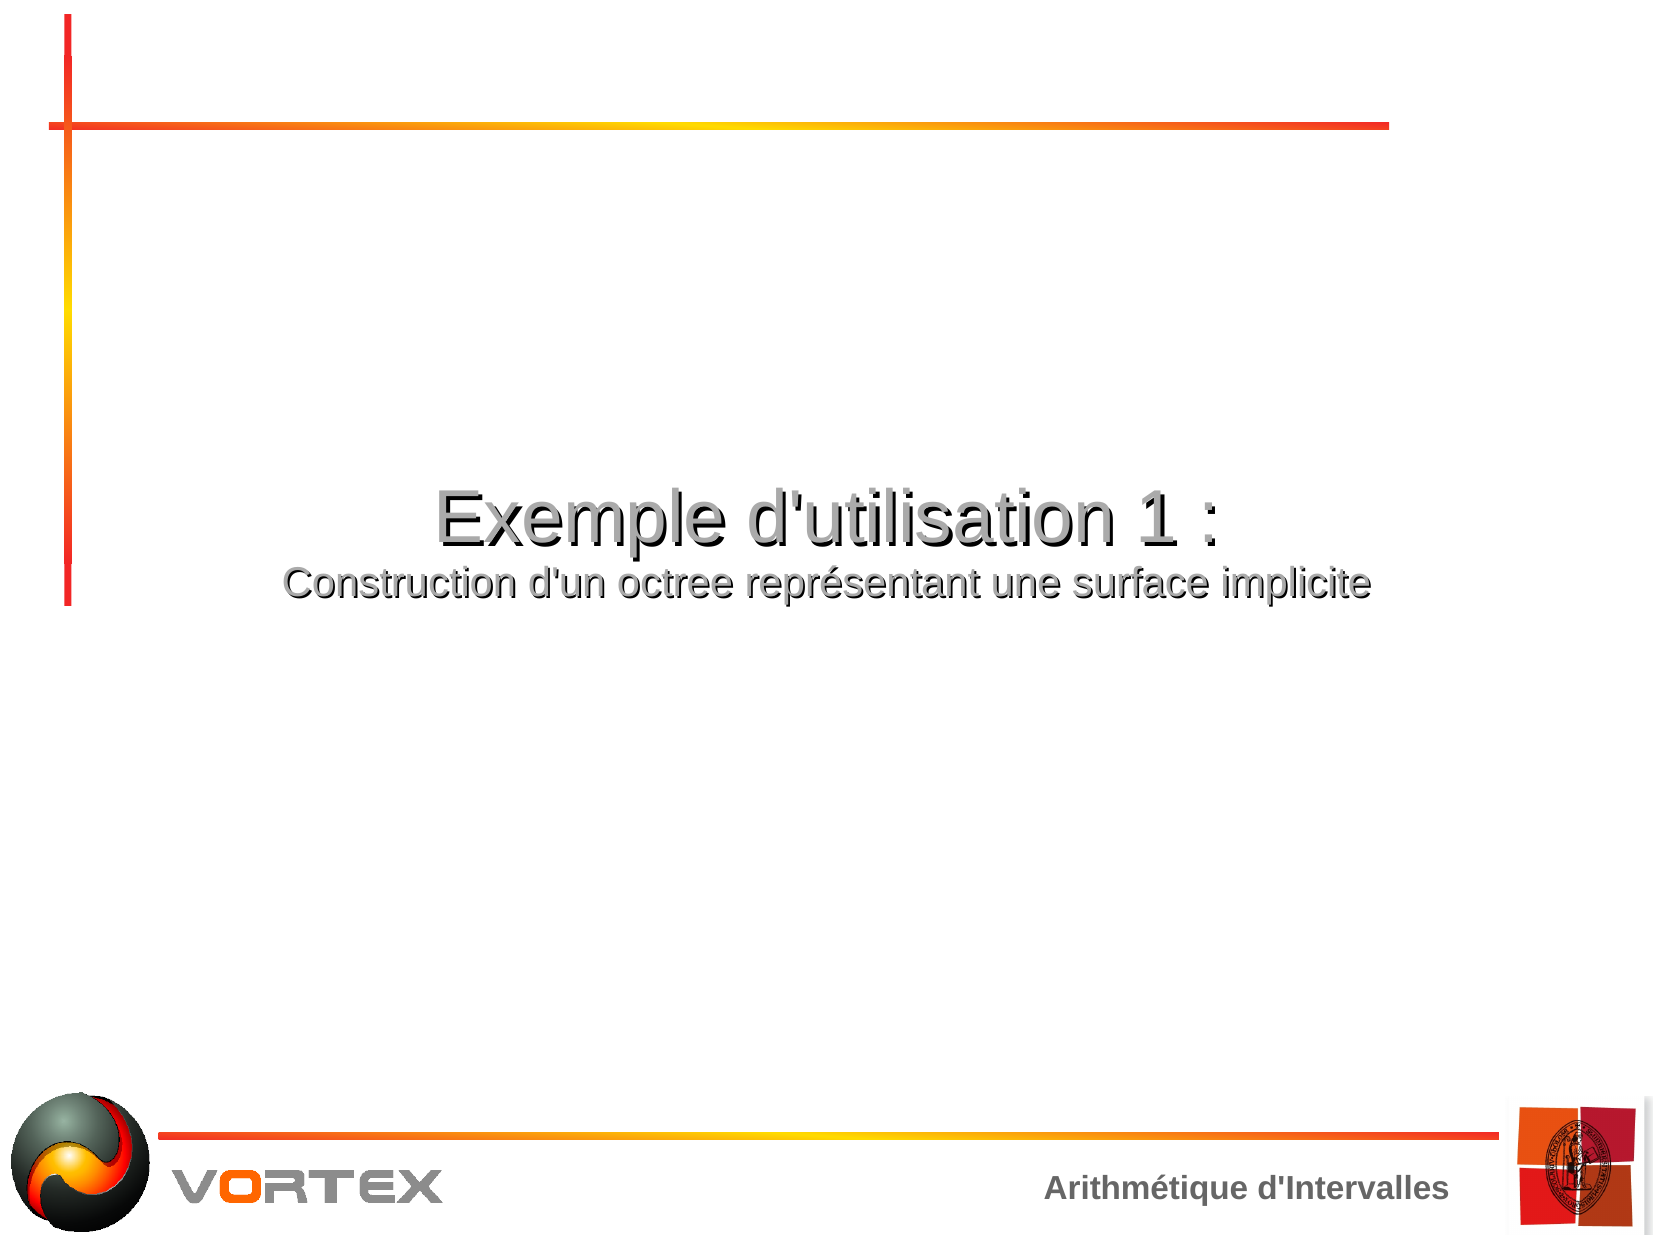

# Exemple d'utilisation 1 : Construction d'un octree représentant une surface implicite